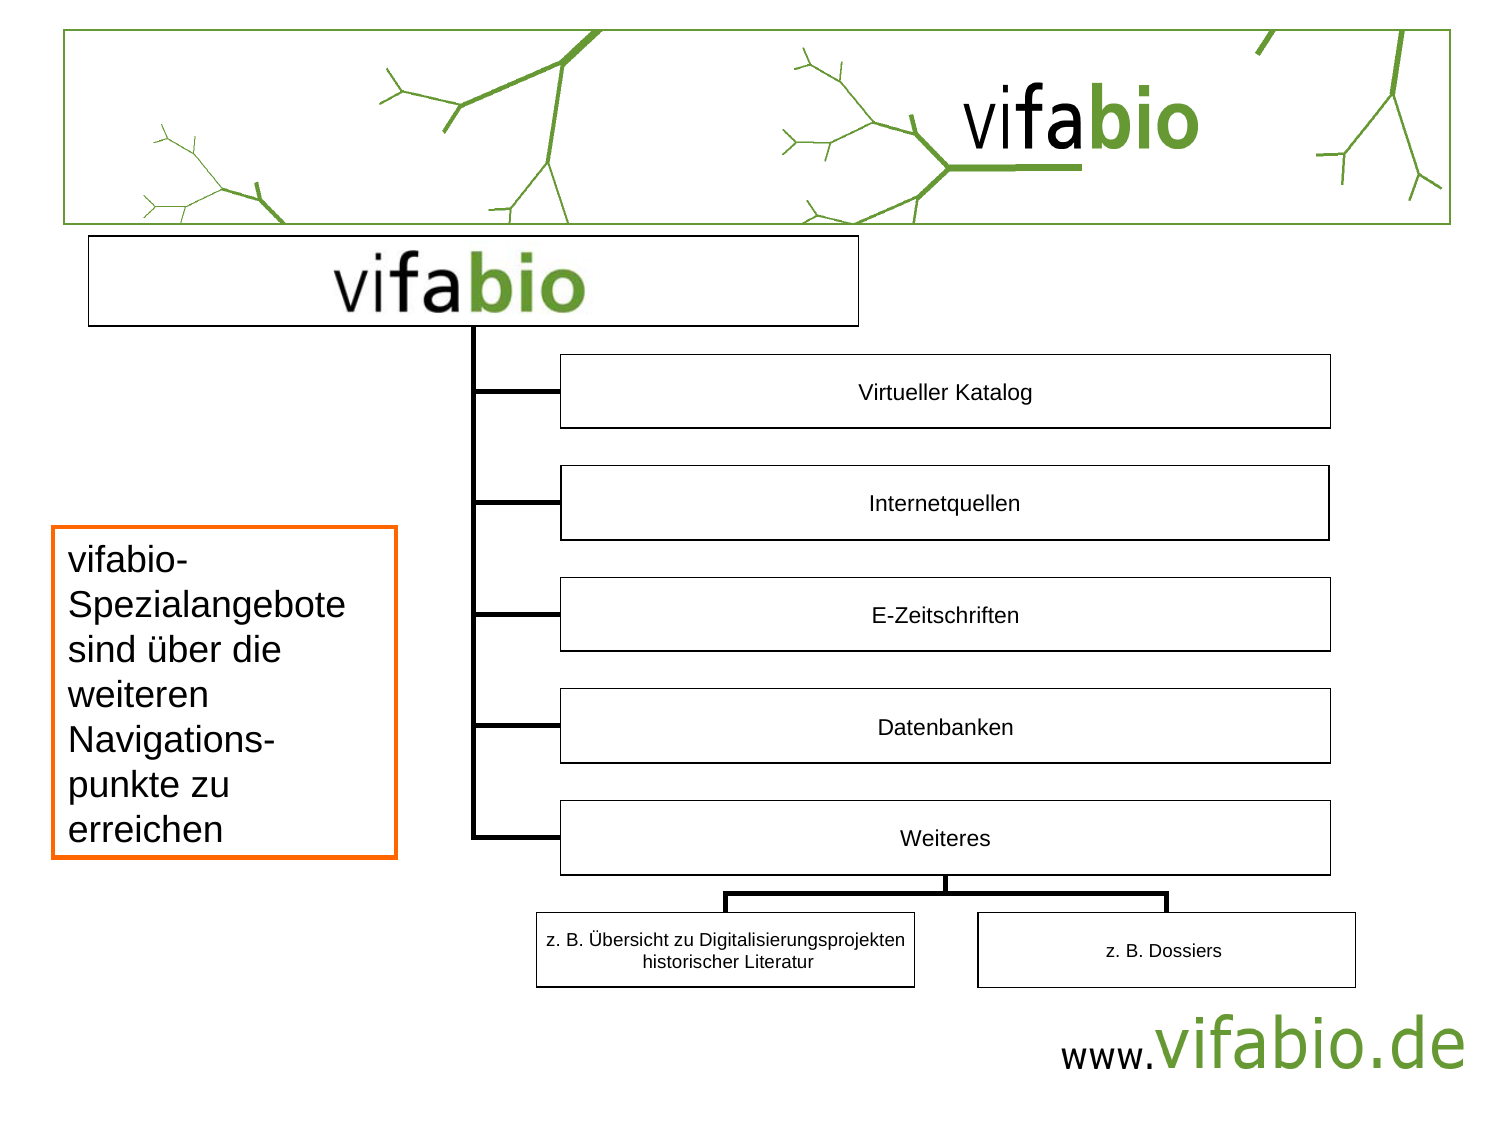

Virtueller Katalog
Internetquellen
E-Zeitschriften
Datenbanken
Weiteres
z. B. Übersicht zu Digitalisierungsprojekten
 historischer Literatur
z. B. Dossiers
vifabio-Spezialangebote sind über die weiteren Navigations-punkte zu erreichen